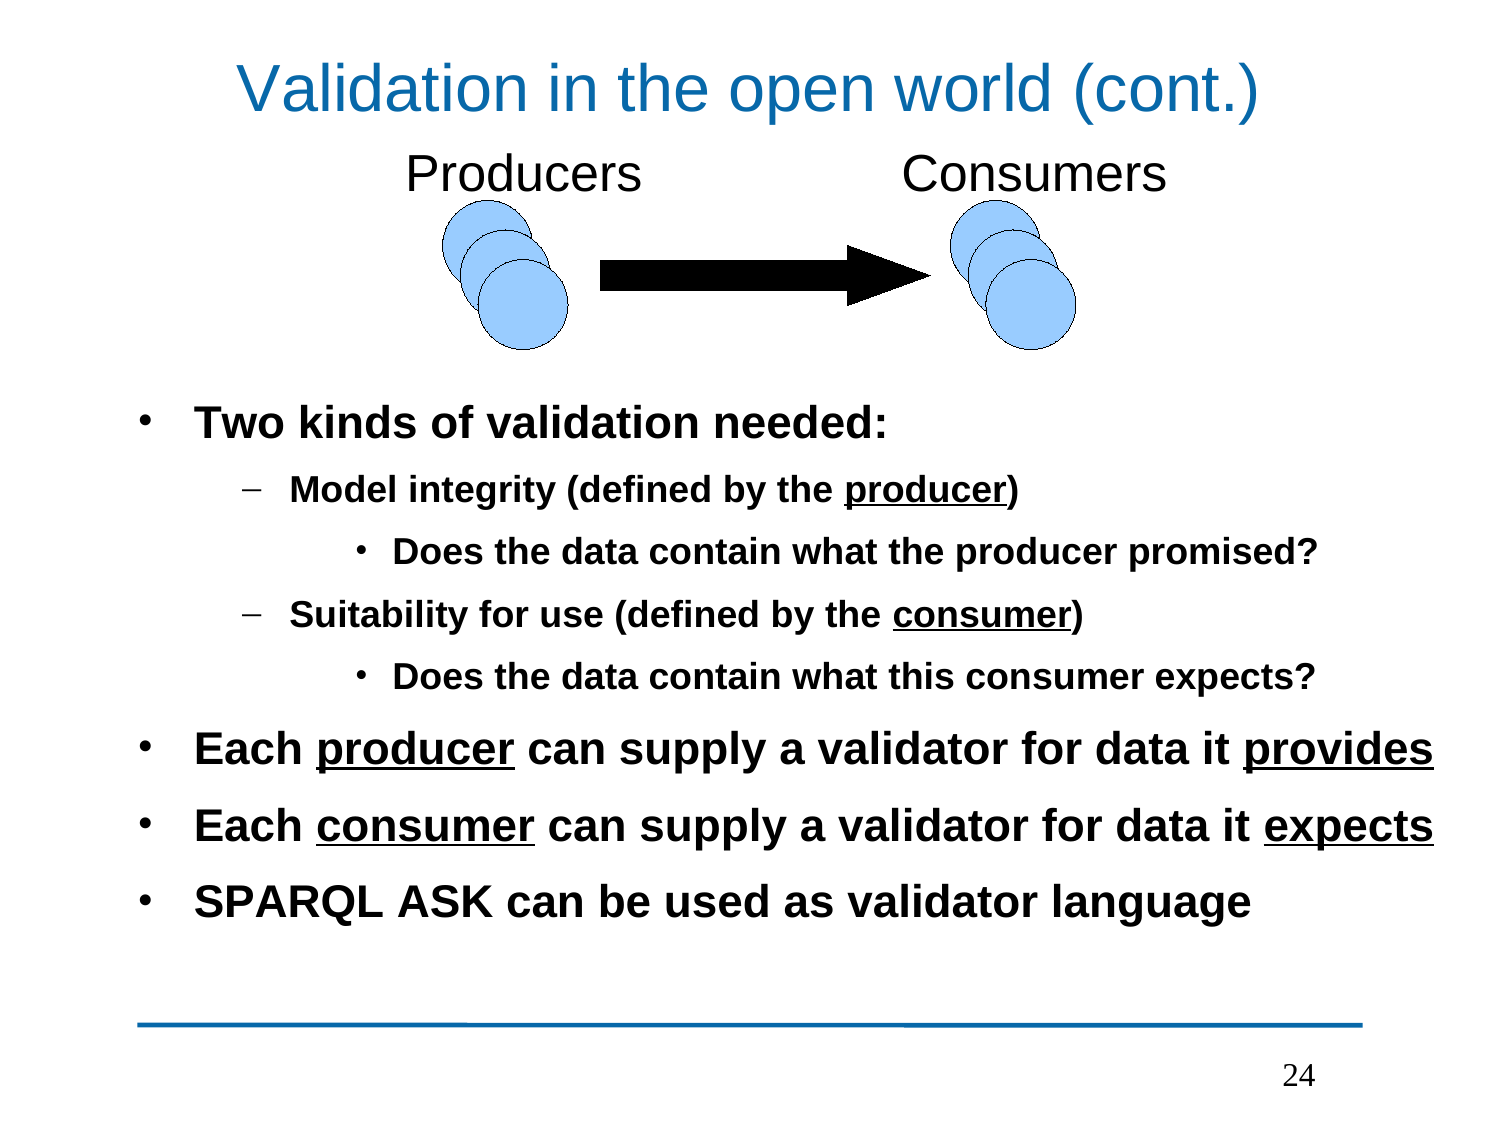

# Validation in the open world (cont.)
Producers
Consumers
Two kinds of validation needed:
Model integrity (defined by the producer)
Does the data contain what the producer promised?
Suitability for use (defined by the consumer)
Does the data contain what this consumer expects?
Each producer can supply a validator for data it provides
Each consumer can supply a validator for data it expects
SPARQL ASK can be used as validator language
24